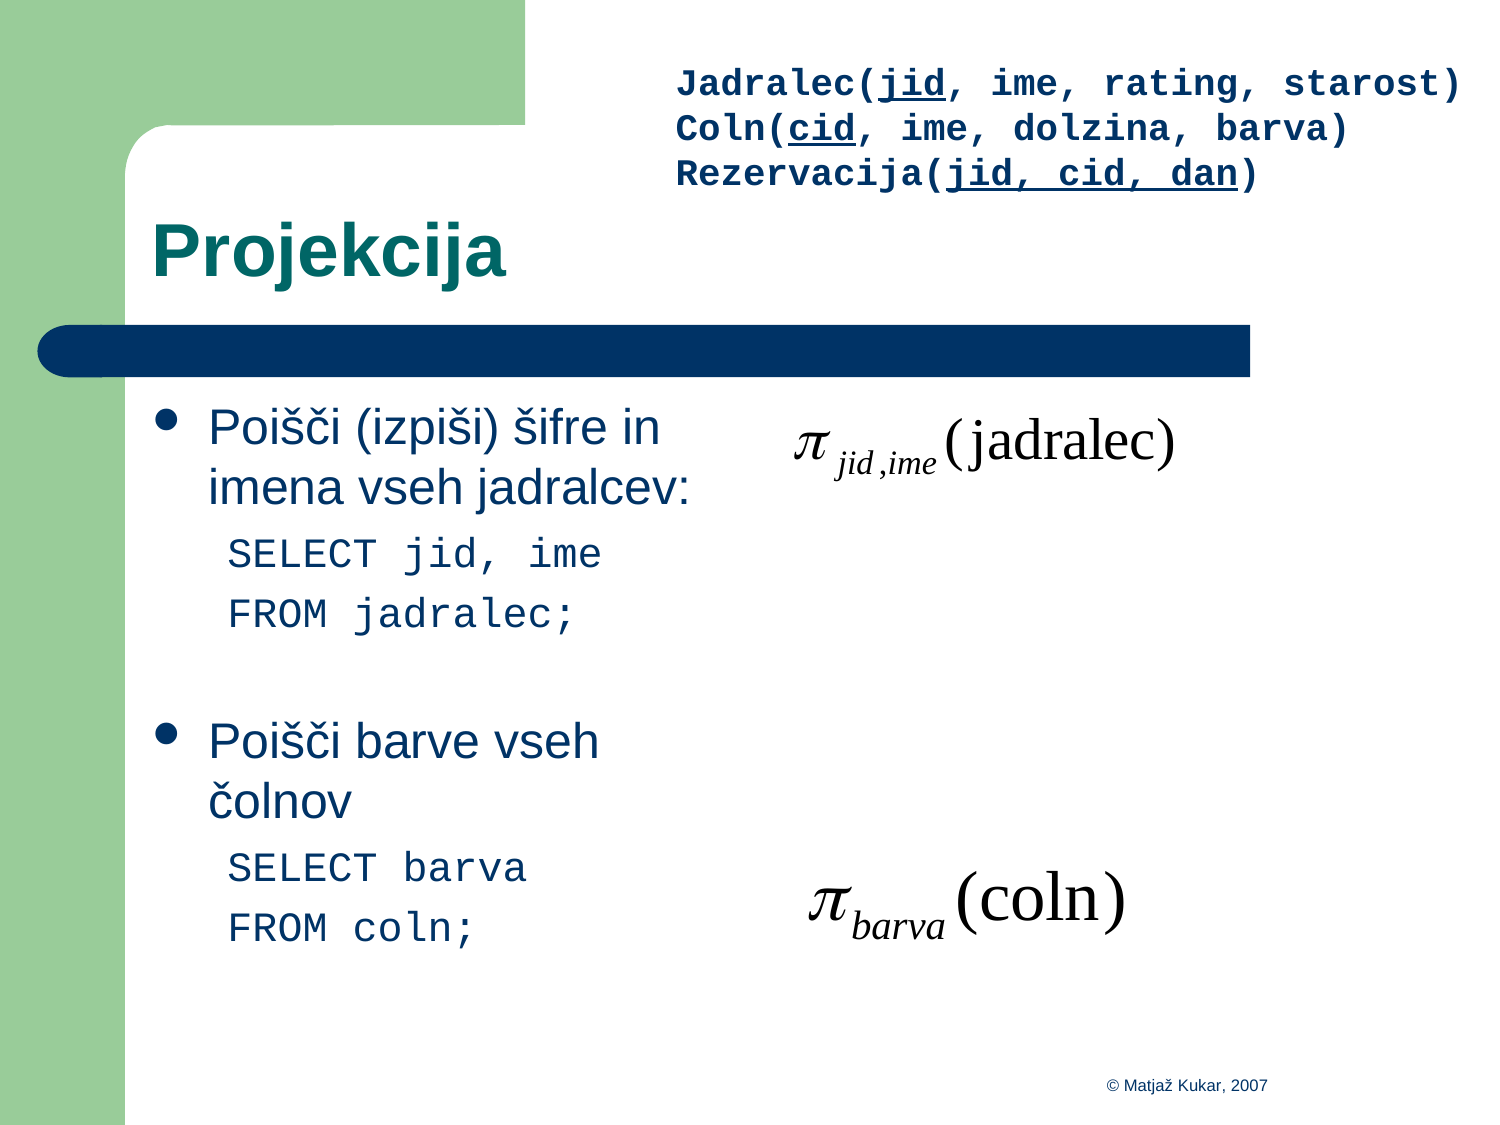

Jadralec(jid, ime, rating, starost)
Coln(cid, ime, dolzina, barva)
Rezervacija(jid, cid, dan)
# Projekcija
Poišči (izpiši) šifre in imena vseh jadralcev:
SELECT jid, ime
FROM jadralec;
Poišči barve vseh čolnov
SELECT barva
FROM coln;
© Matjaž Kukar, 2007